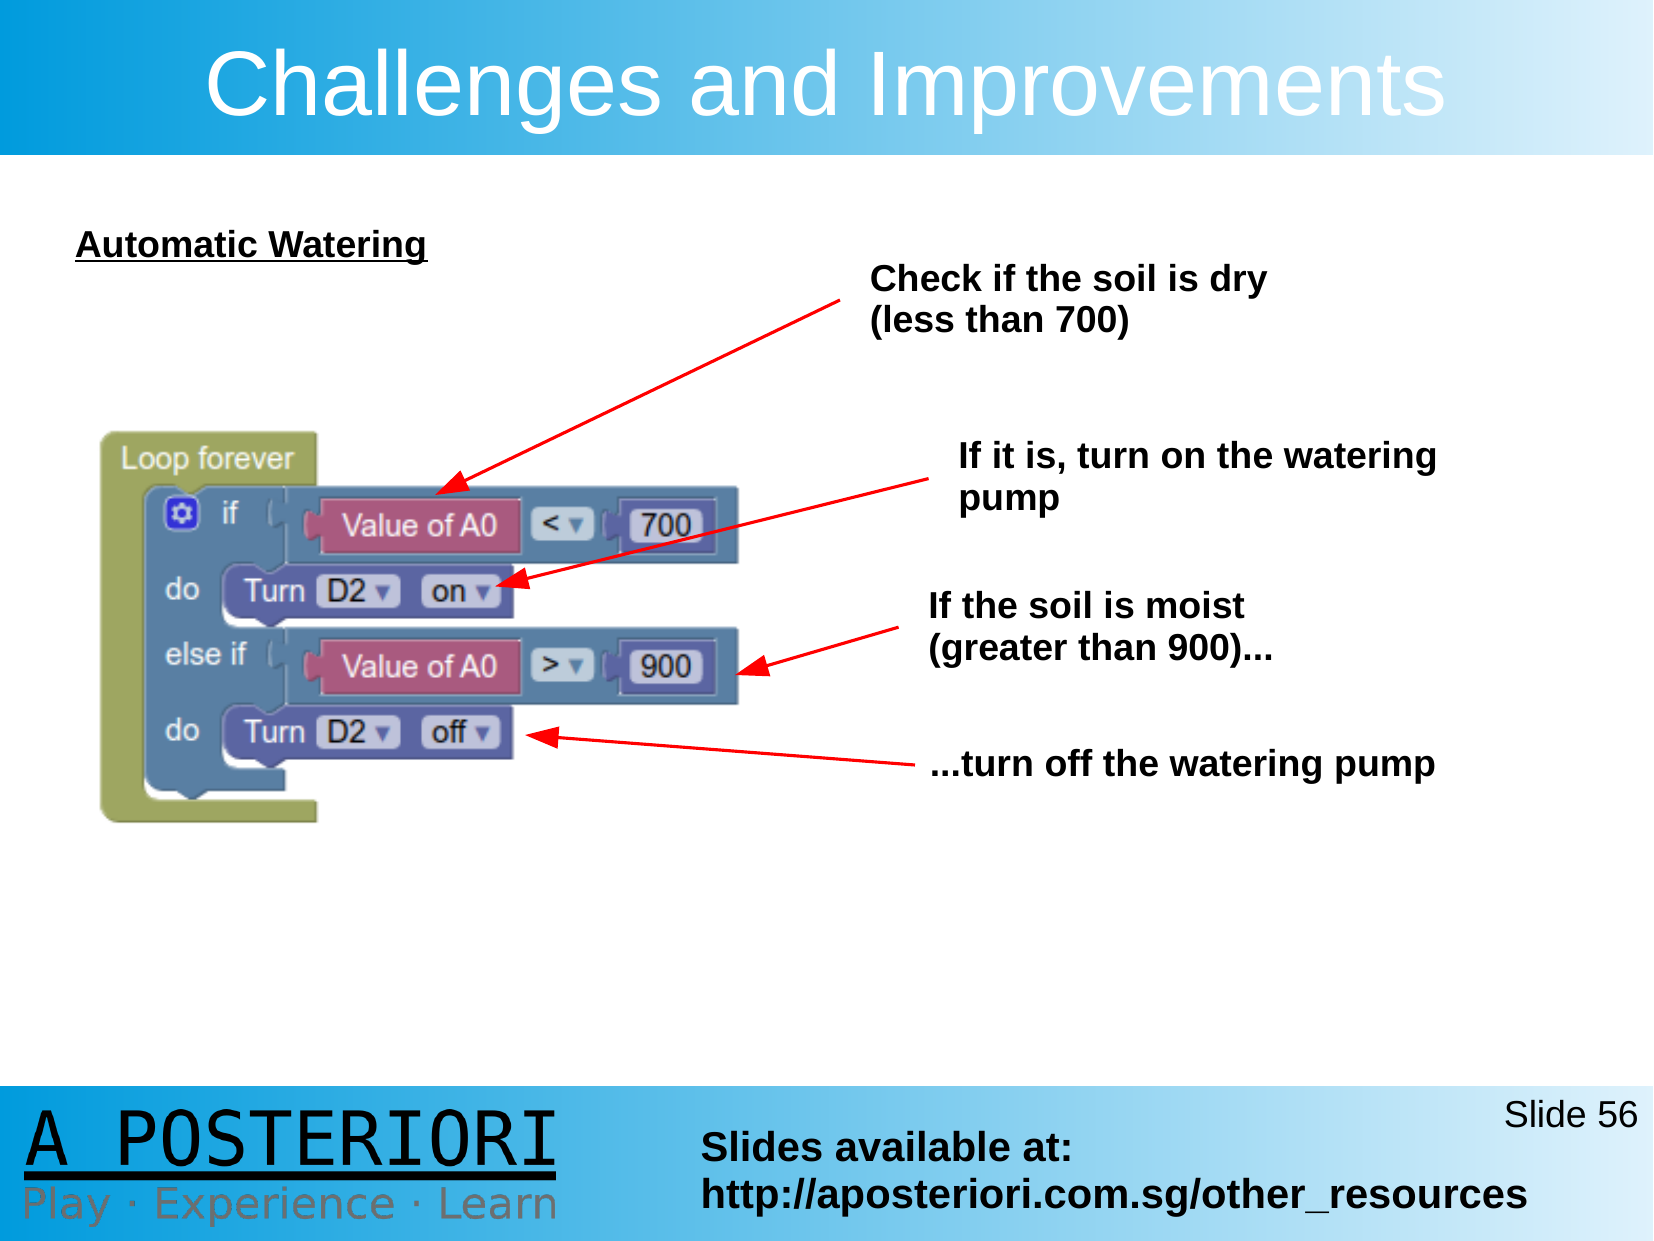

# Challenges and Improvements
Automatic Watering
Check if the soil is dry
(less than 700)
If it is, turn on the watering pump
If the soil is moist
(greater than 900)...
...turn off the watering pump